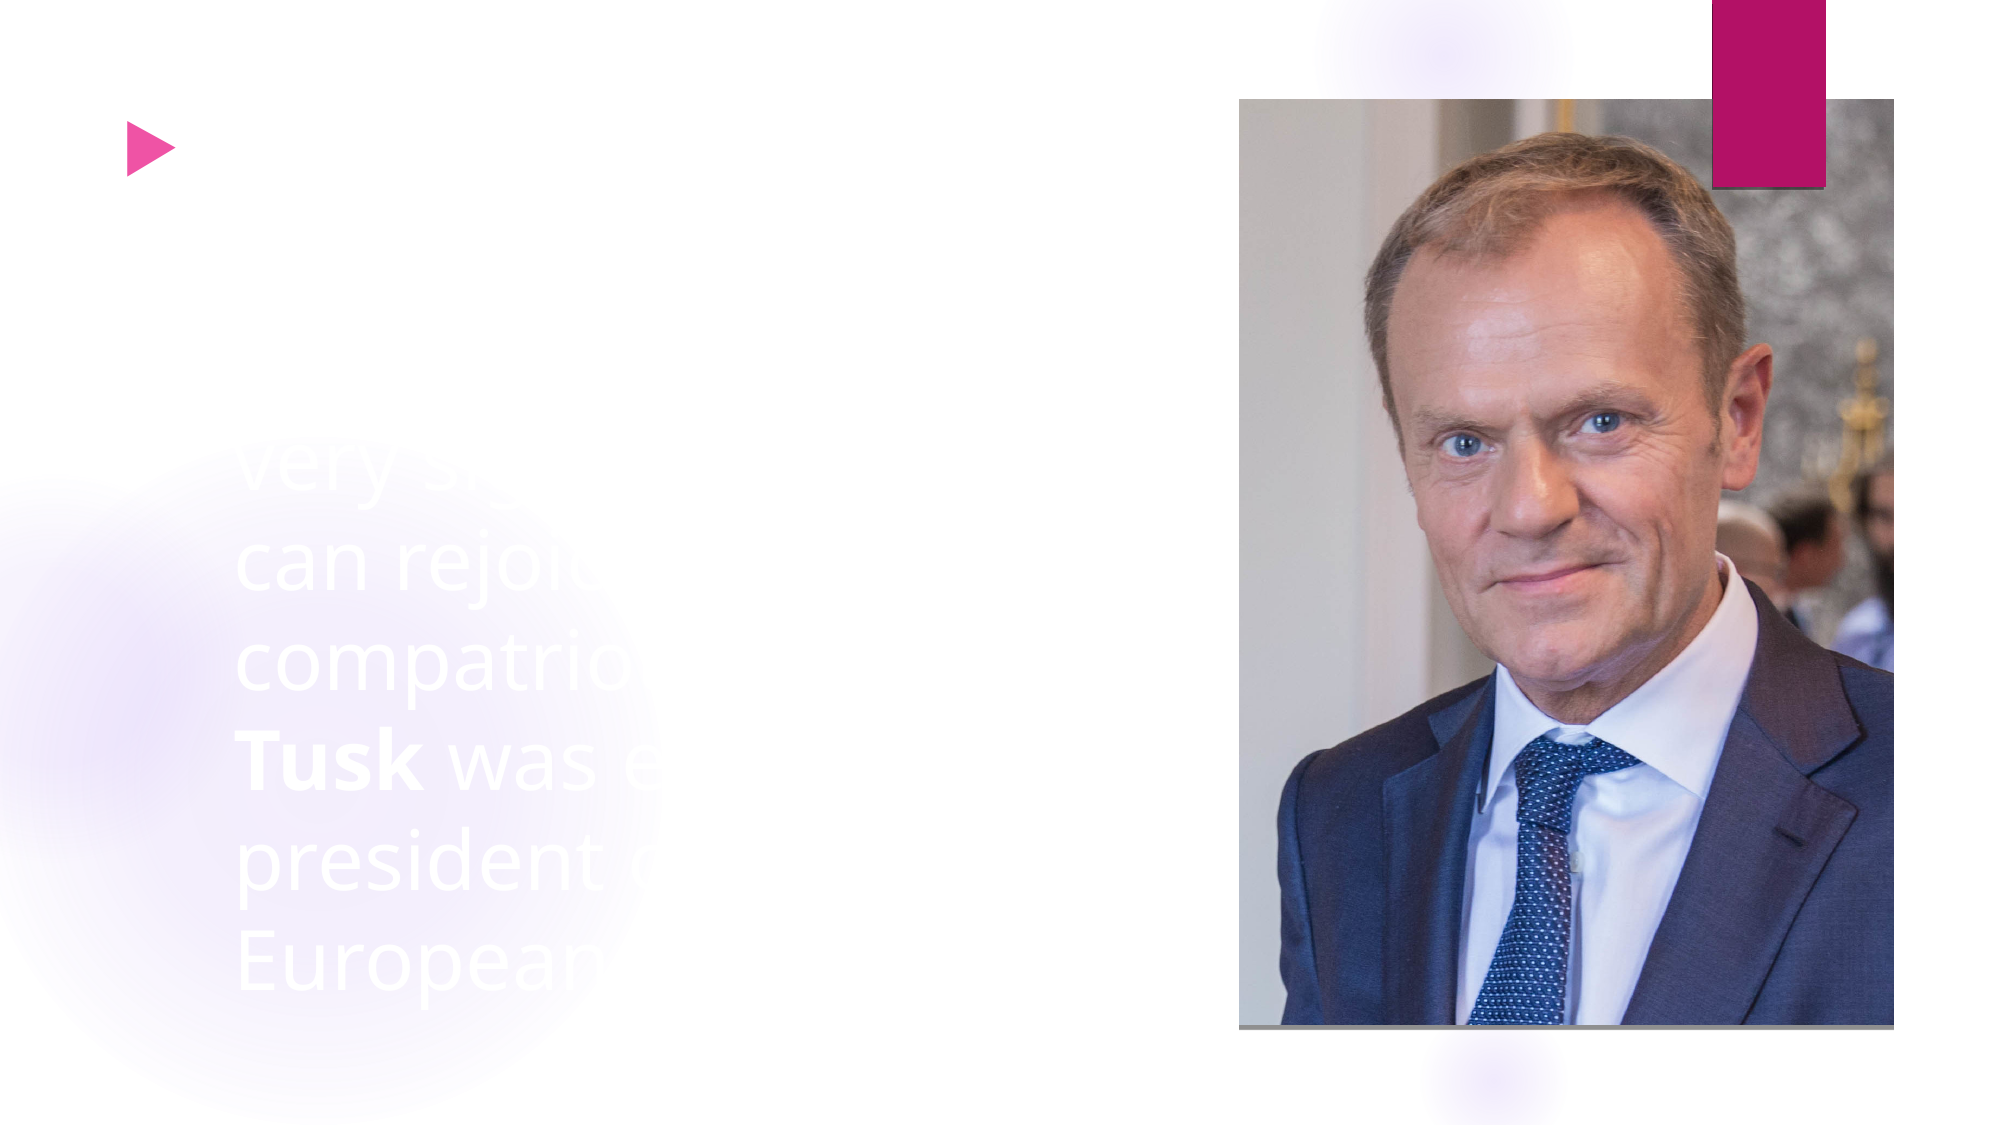

Today, everyone counts on the Polish policy. Polish foreign policy is very significant. We can rejoice that our compatriot Donald Tusk was elected president of the European Council.
#